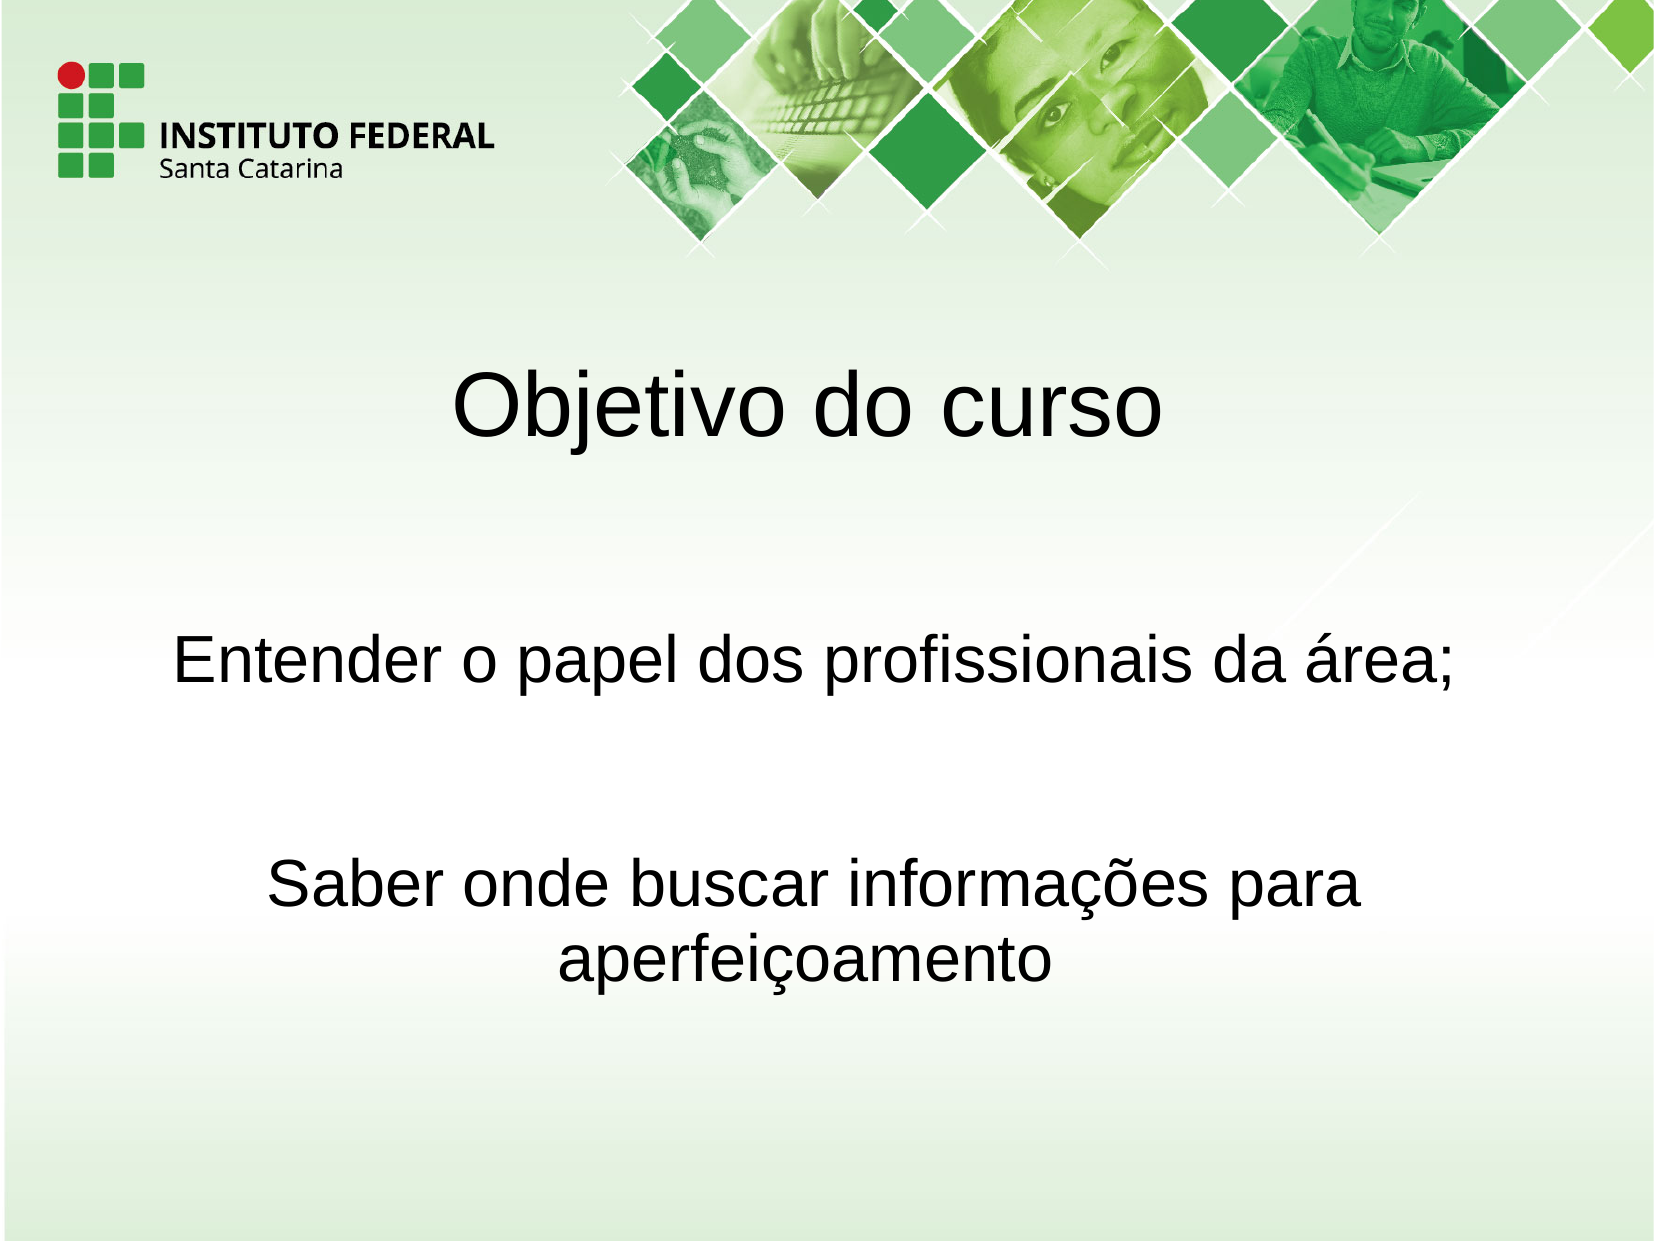

Entender o papel dos profissionais da área;
Saber onde buscar informações para aperfeiçoamento
# Objetivo do curso